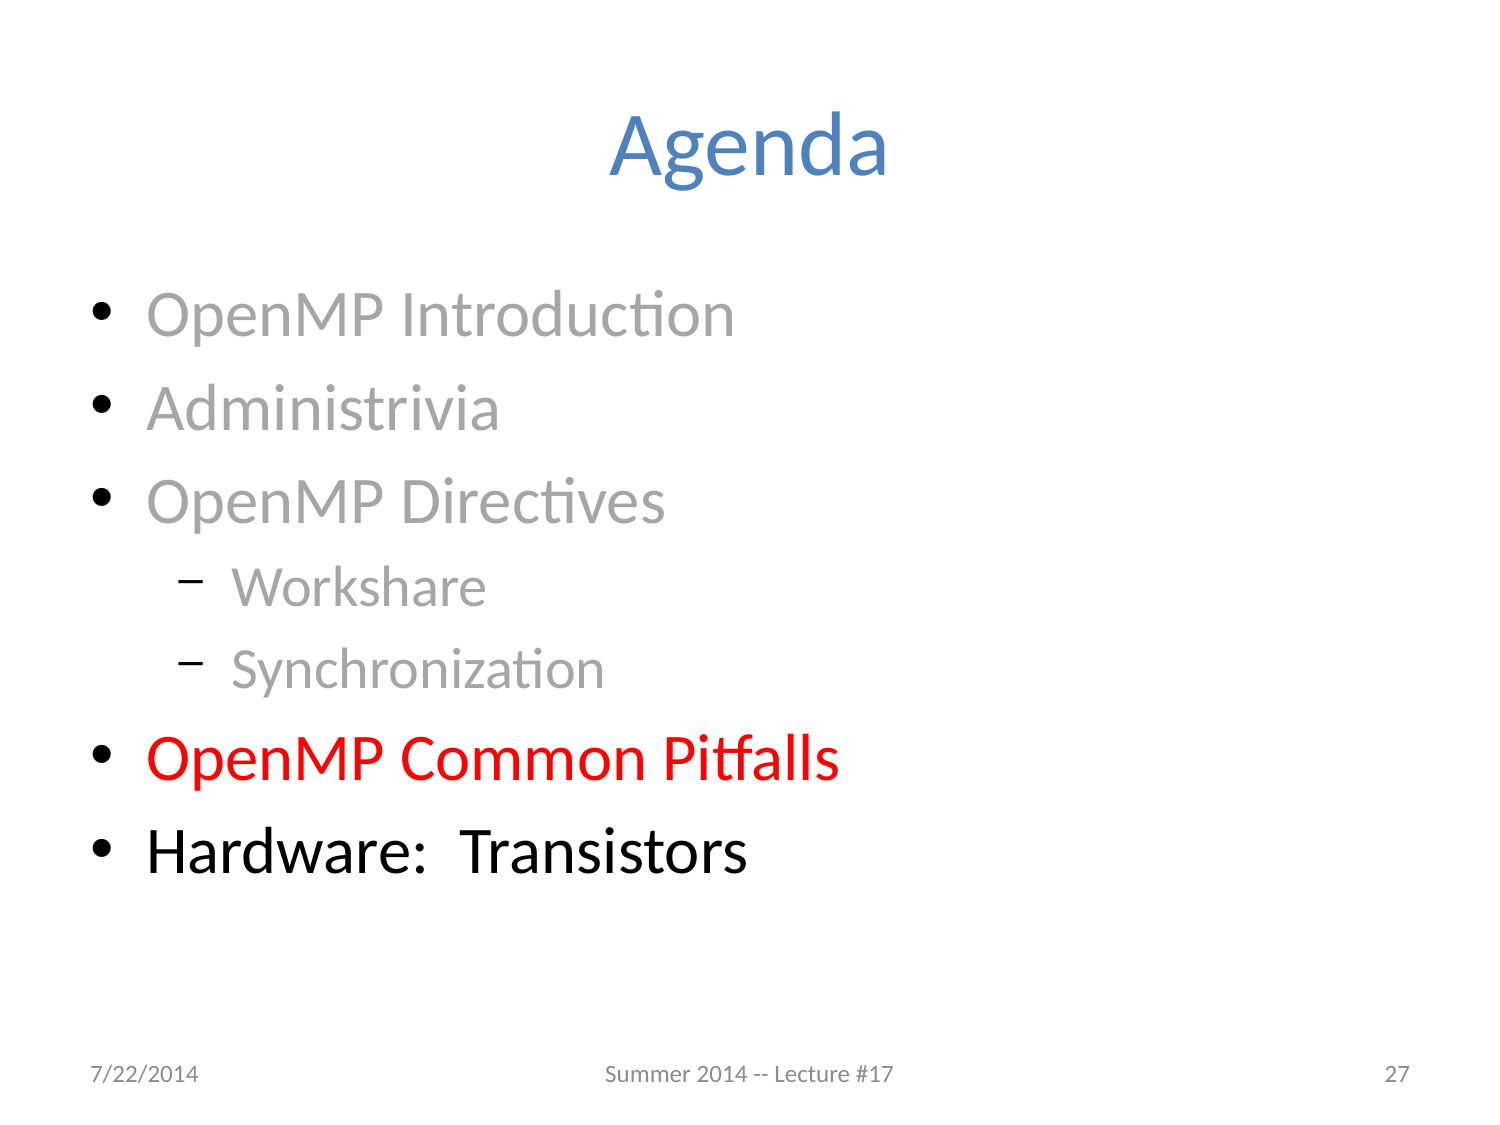

# Agenda
OpenMP Introduction
Administrivia
OpenMP Directives
Workshare
Synchronization
OpenMP Common Pitfalls
Hardware: Transistors
7/22/2014
Summer 2014 -- Lecture #17